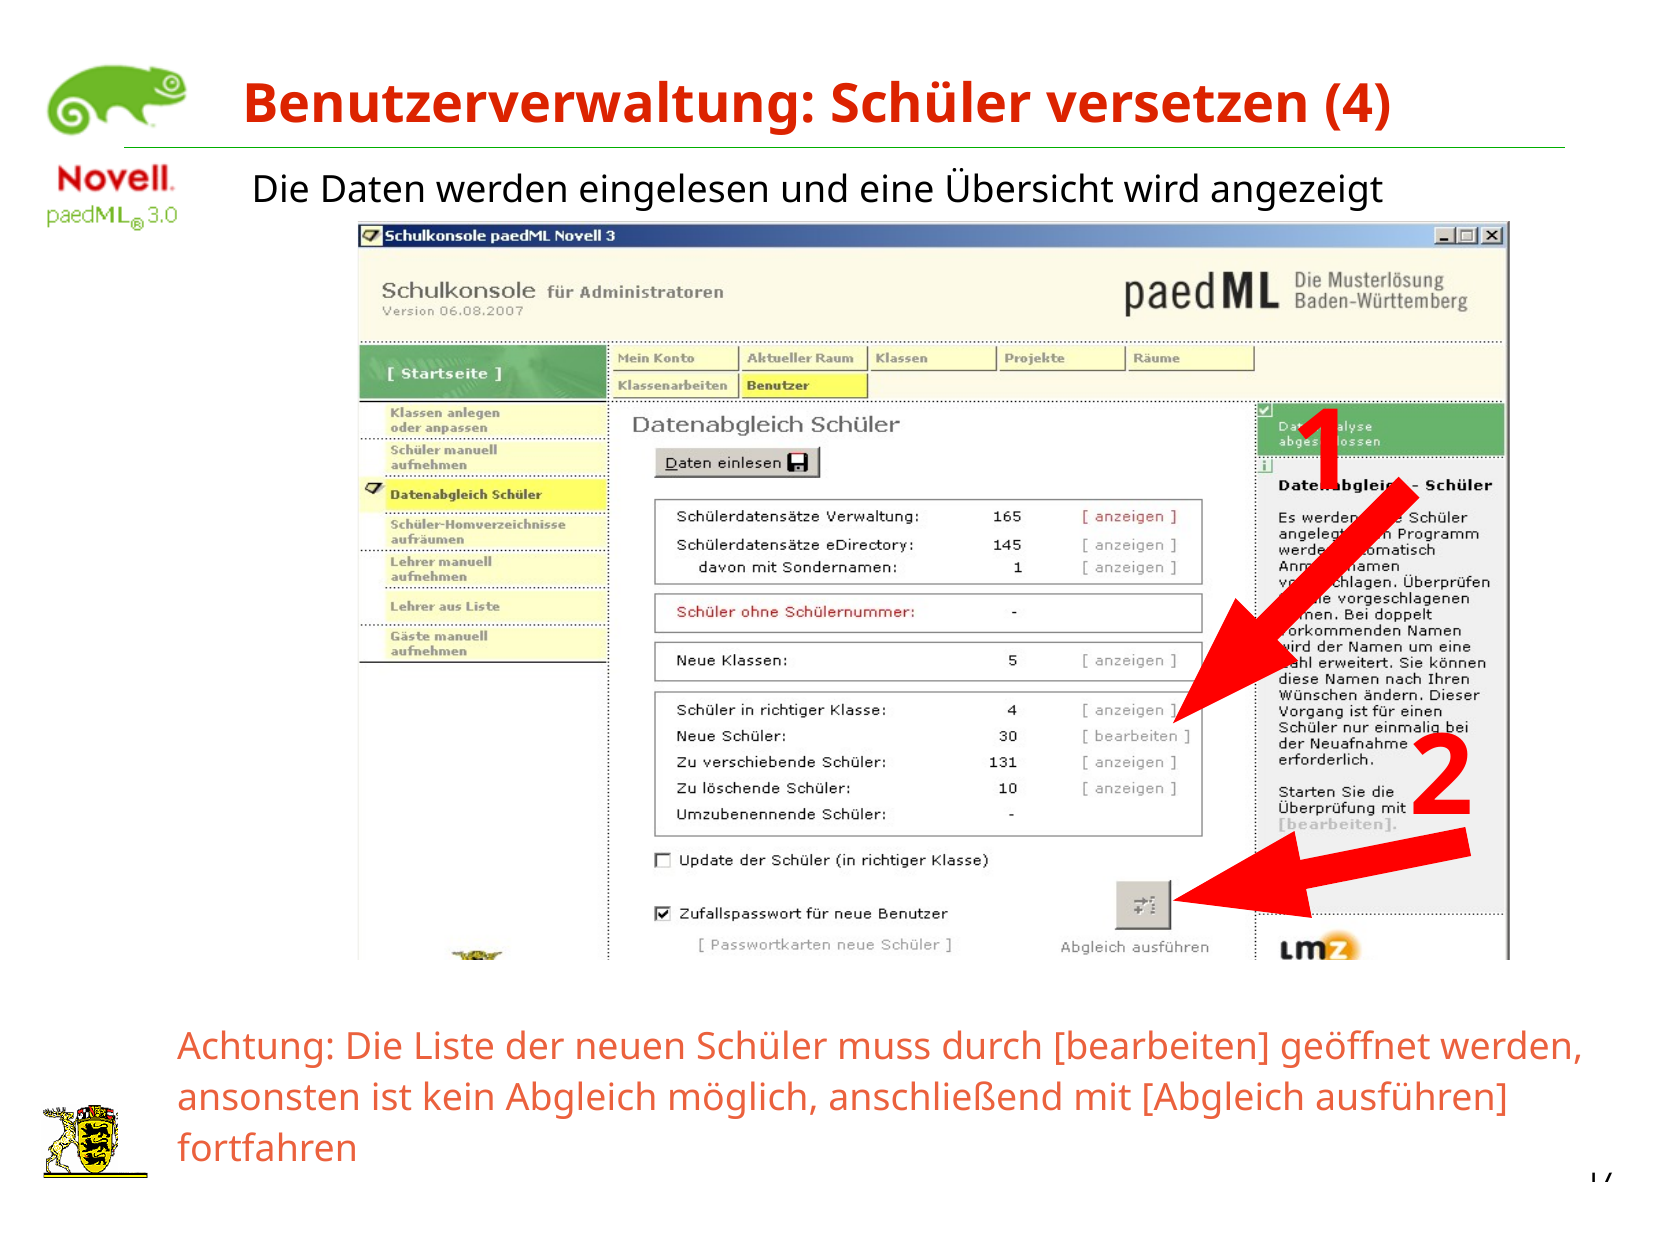

# Benutzerverwaltung: Schüler versetzen (4)
Die Daten werden eingelesen und eine Übersicht wird angezeigt
1
2
Achtung: Die Liste der neuen Schüler muss durch [bearbeiten] geöffnet werden, ansonsten ist kein Abgleich möglich, anschließend mit [Abgleich ausführen] fortfahren
Autoren: Ege, Labs, Mahler, Schänzlin
25.04.2008
17